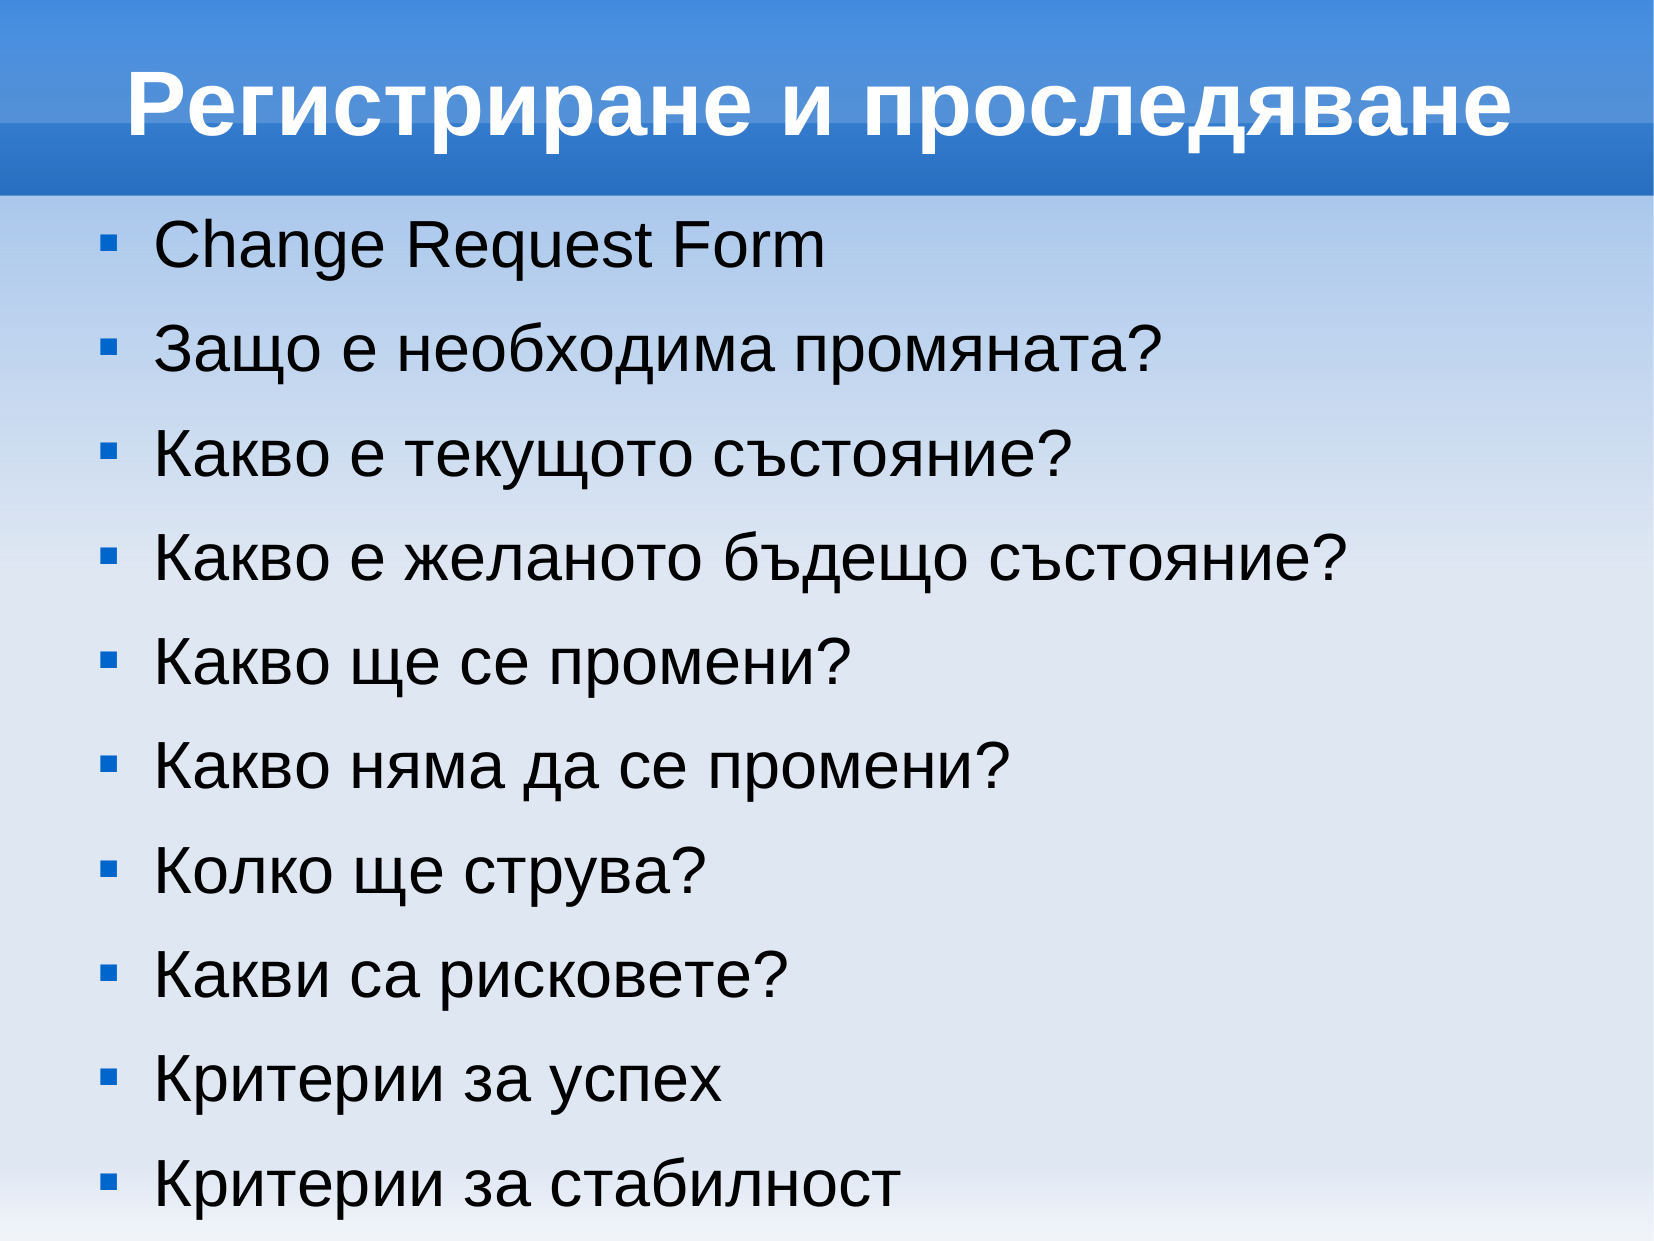

# Регистриране и проследяване
Change Request Form
Защо е необходима промяната?
Какво е текущото състояние?
Какво е желаното бъдещо състояние?
Какво ще се промени?
Какво няма да се промени?
Колко ще струва?
Какви са рисковете?
Критерии за успех
Критерии за стабилност